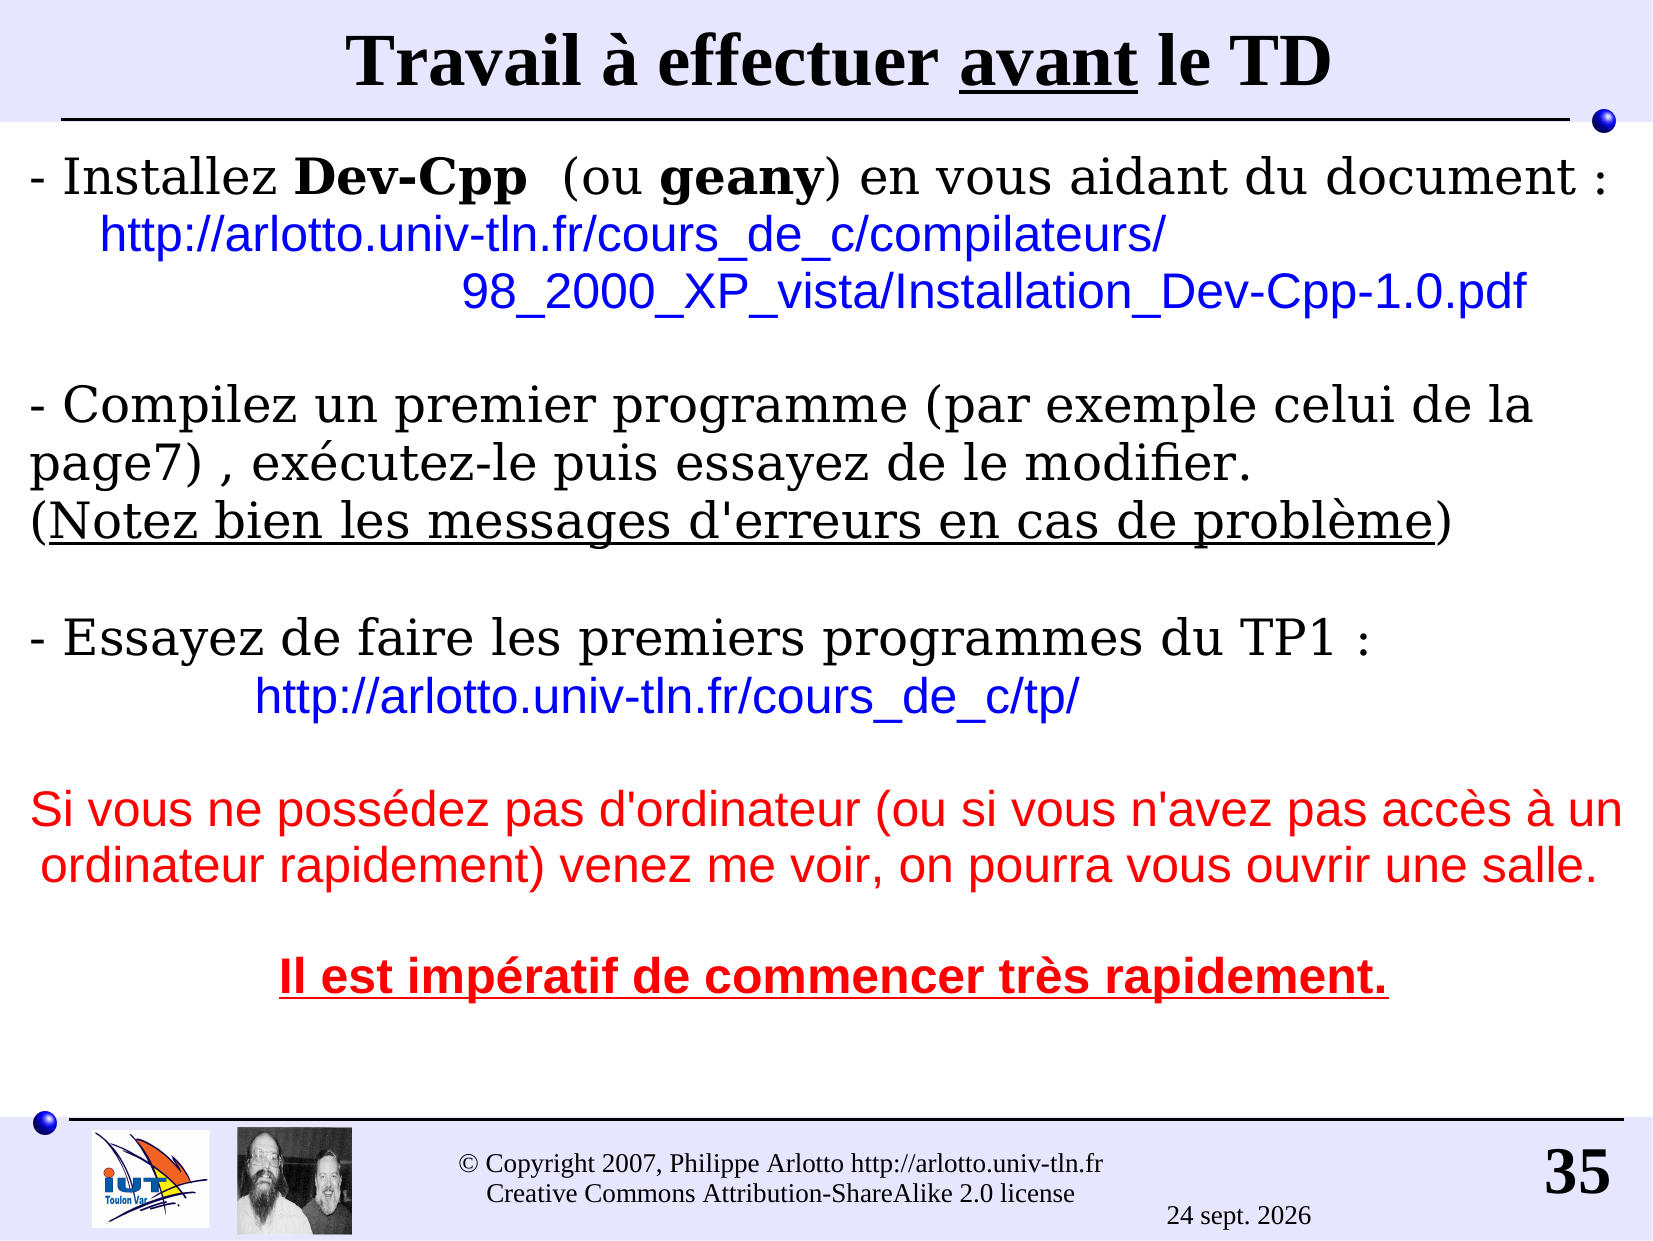

# Travail à effectuer avant le TD
- Installez Dev-Cpp (ou geany) en vous aidant du document :
 http://arlotto.univ-tln.fr/cours_de_c/compilateurs/
 98_2000_XP_vista/Installation_Dev-Cpp-1.0.pdf
- Compilez un premier programme (par exemple celui de la page7) , exécutez-le puis essayez de le modifier.
(Notez bien les messages d'erreurs en cas de problème)
- Essayez de faire les premiers programmes du TP1 :
			http://arlotto.univ-tln.fr/cours_de_c/tp/
Si vous ne possédez pas d'ordinateur (ou si vous n'avez pas accès à un ordinateur rapidement) venez me voir, on pourra vous ouvrir une salle.
 Il est impératif de commencer très rapidement.